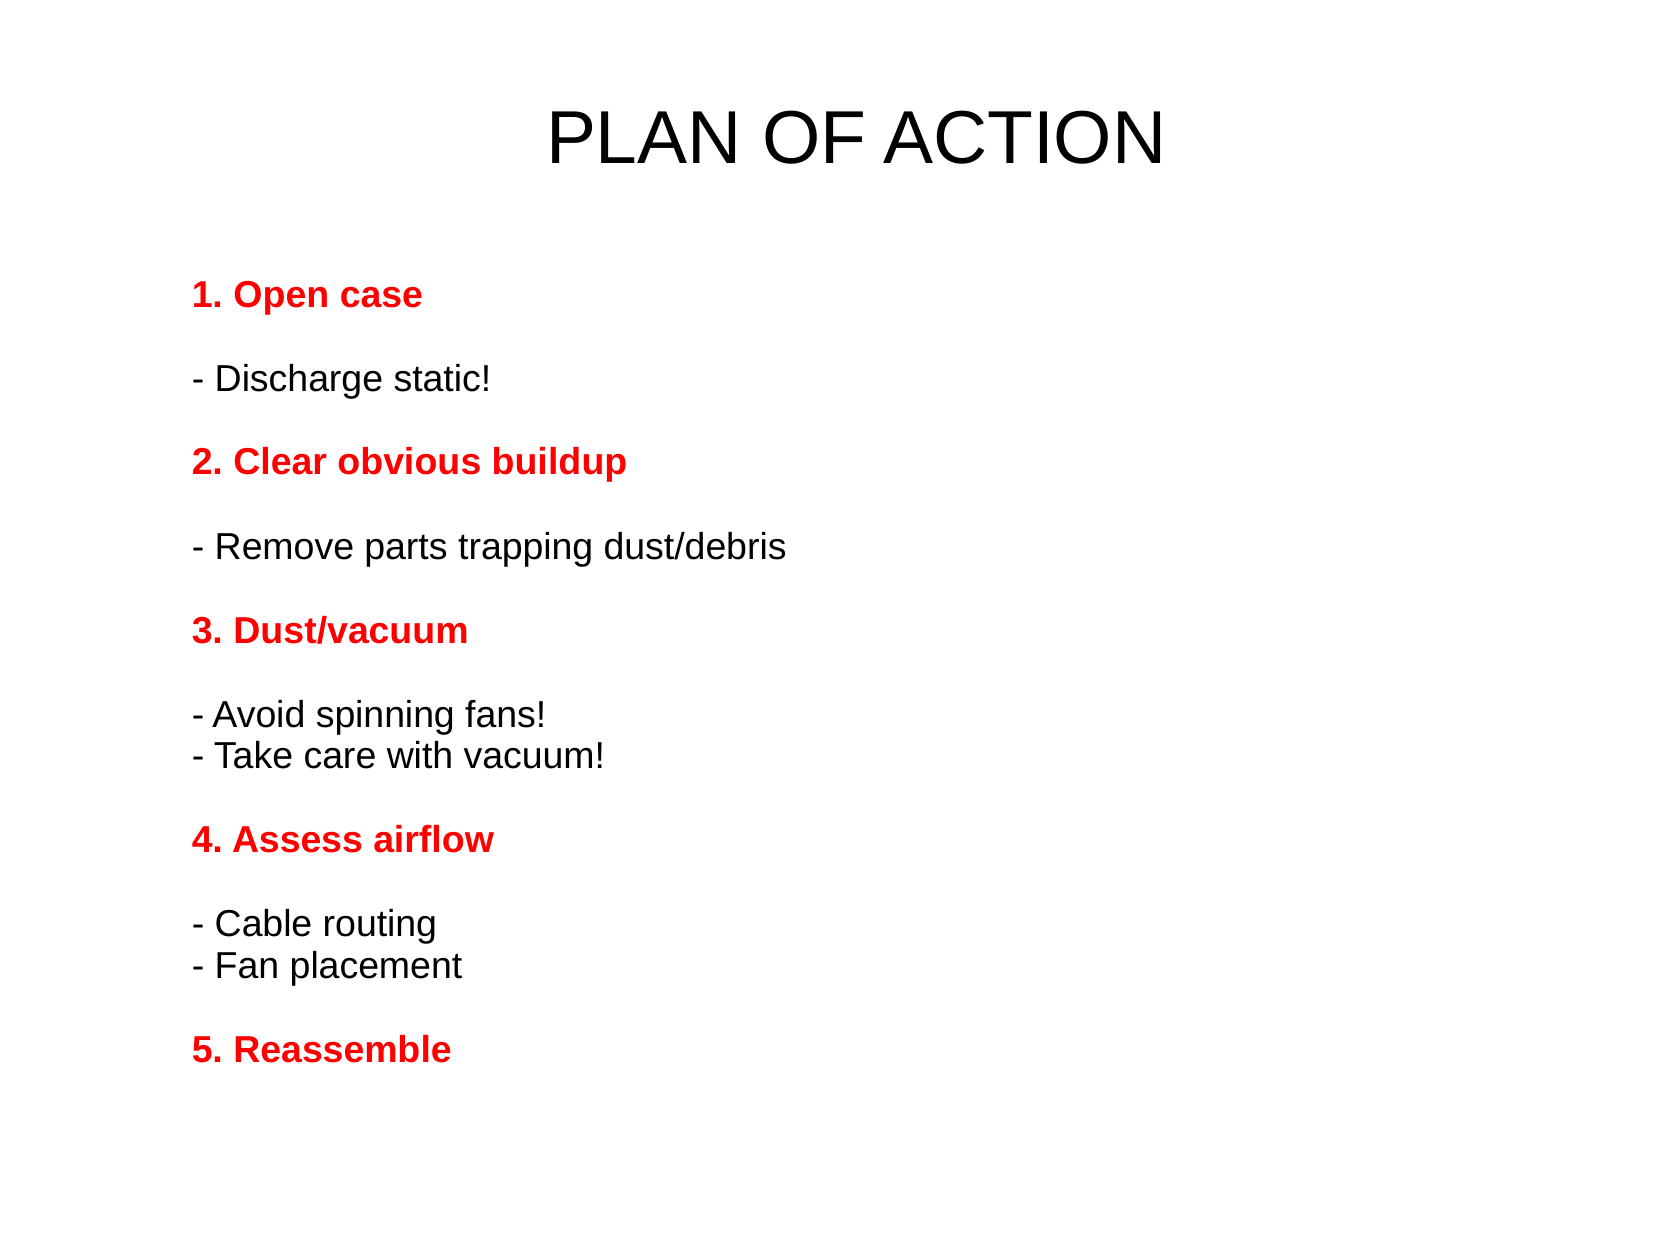

PLAN OF ACTION
1. Open case
- Discharge static!
2. Clear obvious buildup
- Remove parts trapping dust/debris
3. Dust/vacuum
- Avoid spinning fans!
- Take care with vacuum!
4. Assess airflow
- Cable routing
- Fan placement
5. Reassemble